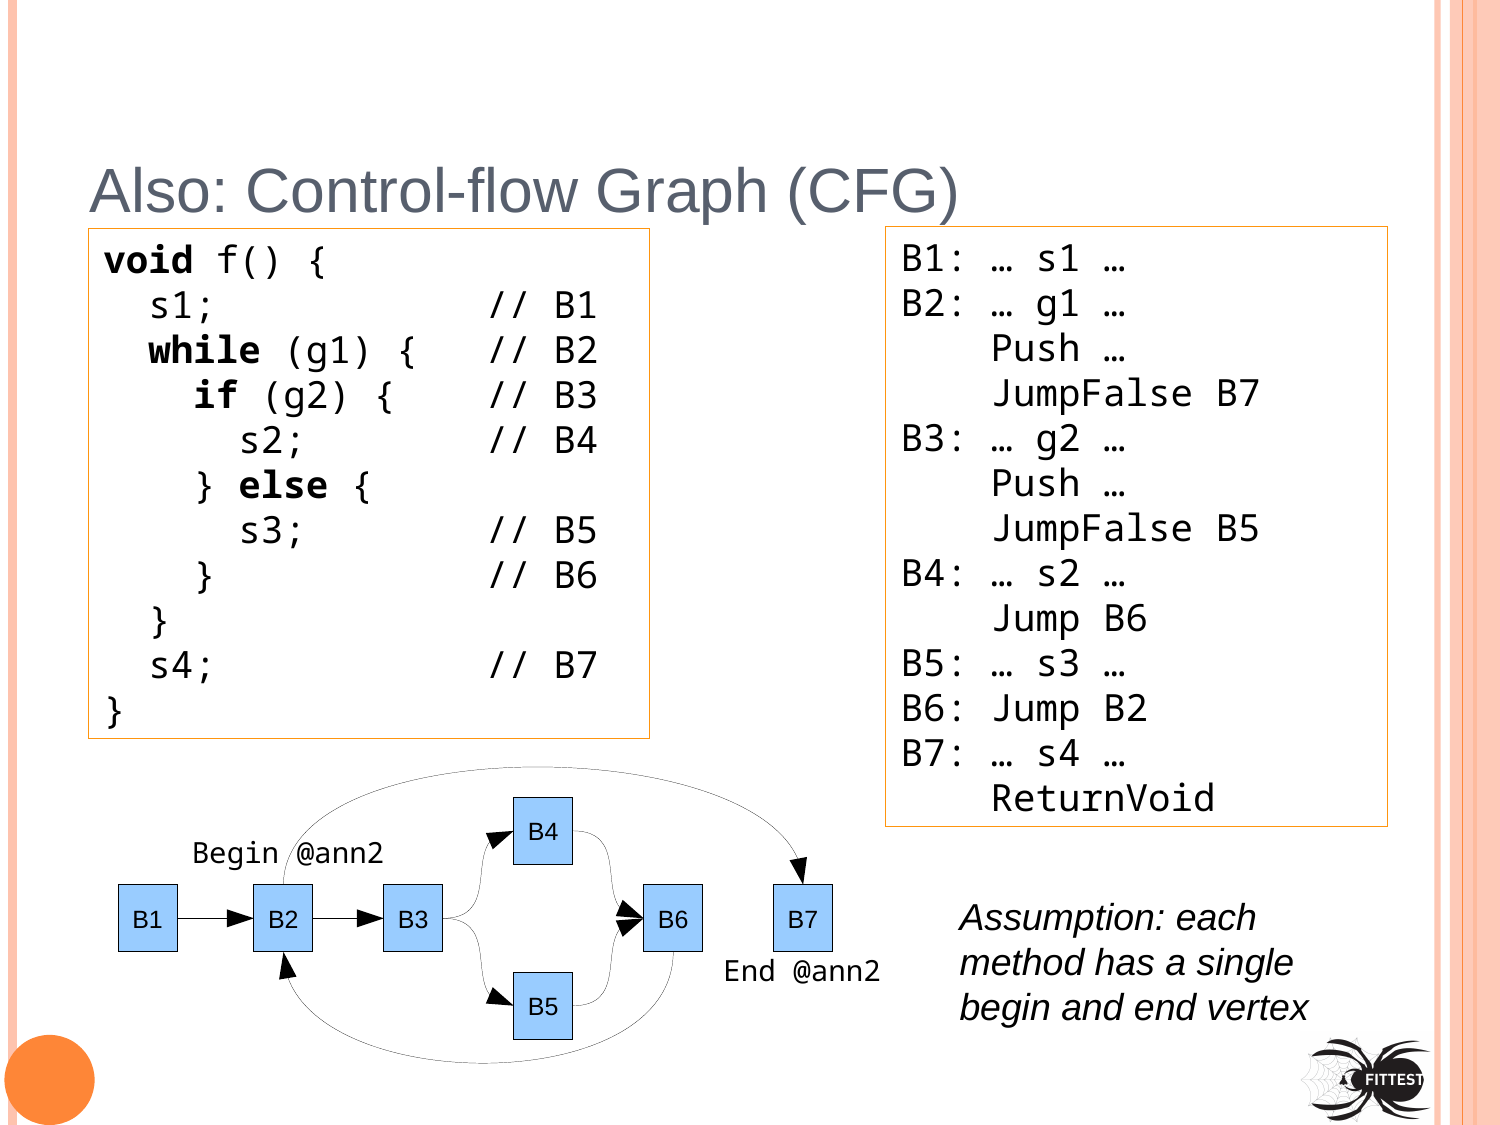

# Also: Control-flow Graph (CFG)
B1: … s1 …
B2: … g1 …
 Push …
 JumpFalse B7
B3: … g2 …
 Push …
 JumpFalse B5
B4: … s2 …
 Jump B6
B5: … s3 …
B6: Jump B2
B7: … s4 …
 ReturnVoid
void f() {
 s1; // B1
 while (g1) { // B2
 if (g2) { // B3
 s2; // B4
 } else {
 s3; // B5
 } // B6
 }
 s4; // B7
}
B4
Begin @ann2
B1
B2
B3
B6
B7
Assumption: each method has a single begin and end vertex
End @ann2
B5